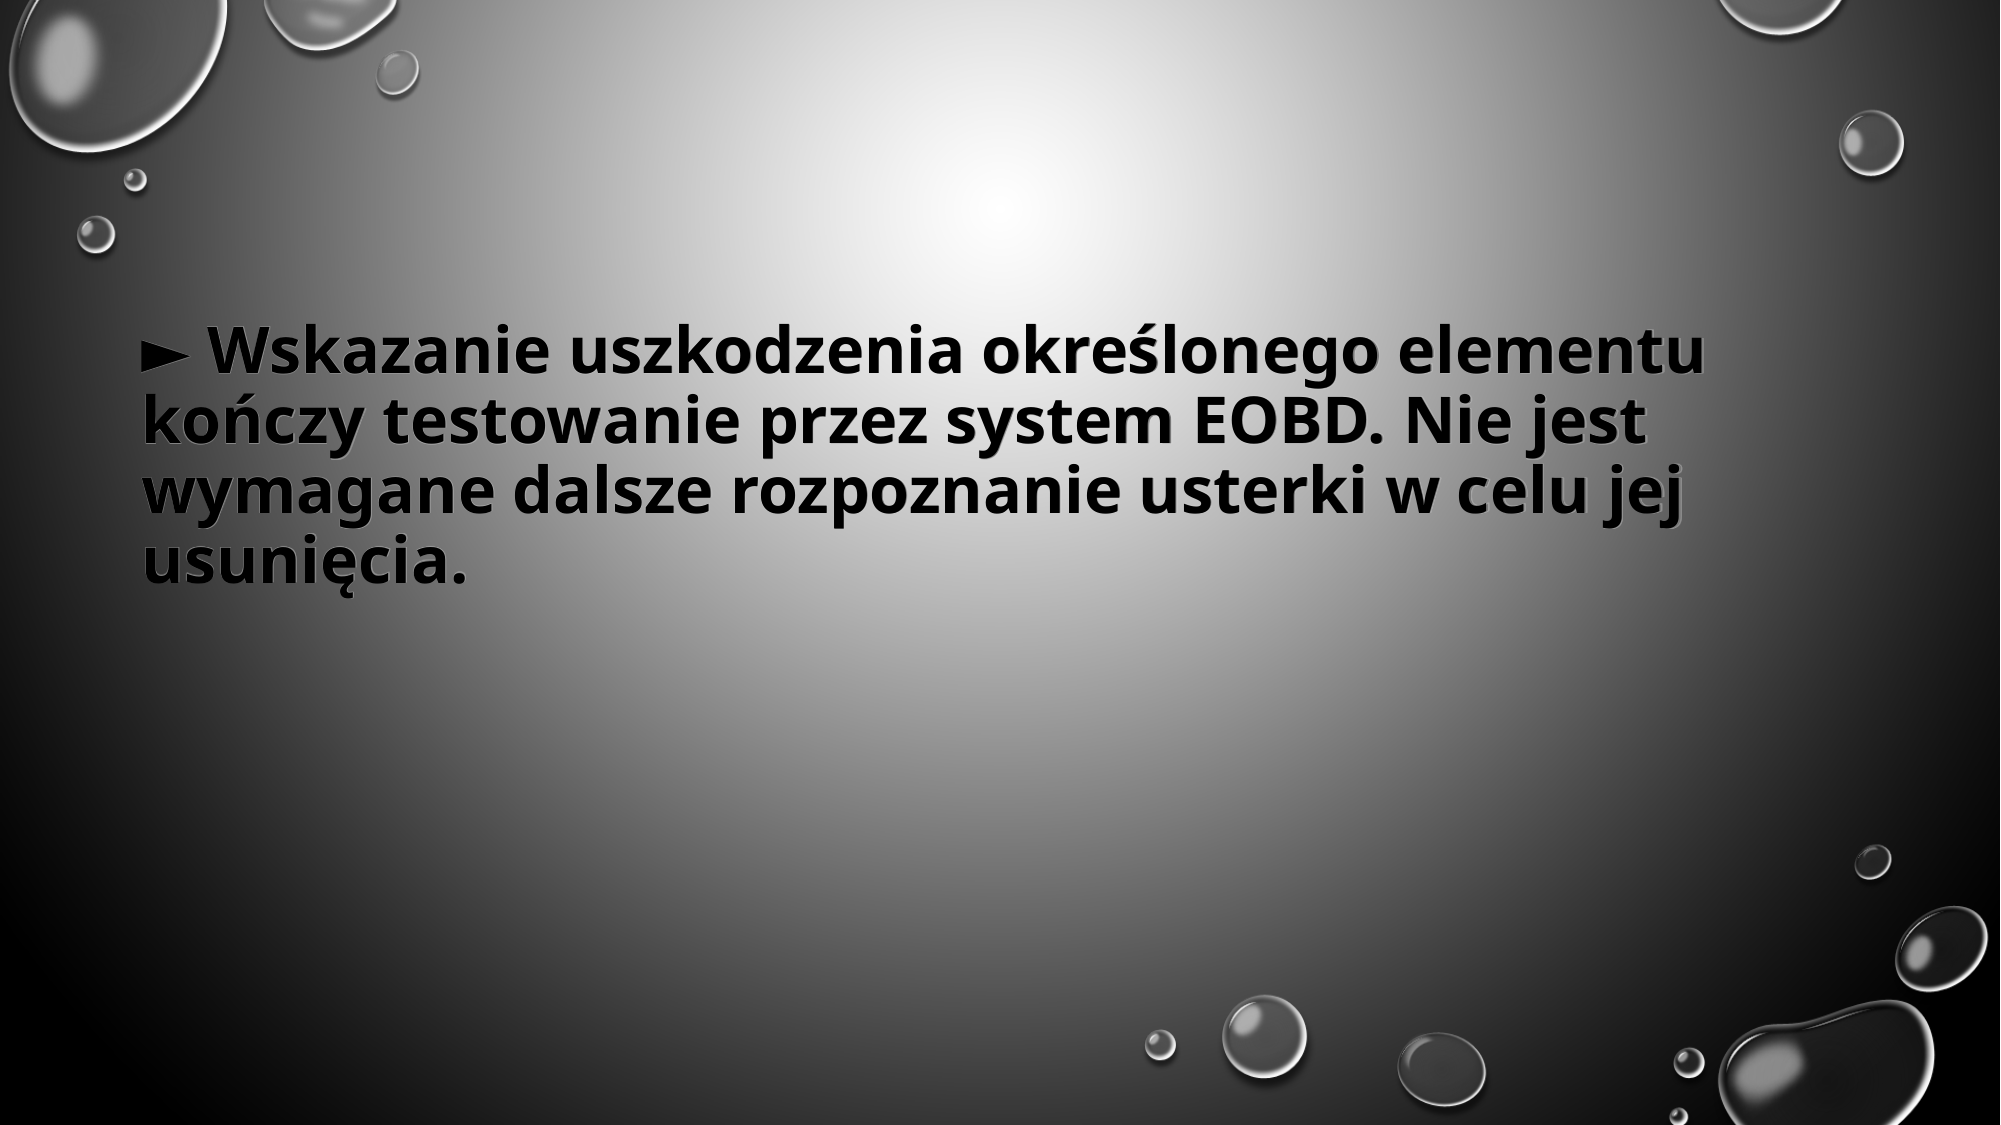

► Wskazanie uszkodzenia określonego elementu kończy testowanie przez system EOBD. Nie jest wymagane dalsze rozpoznanie usterki w celu jej usunięcia.